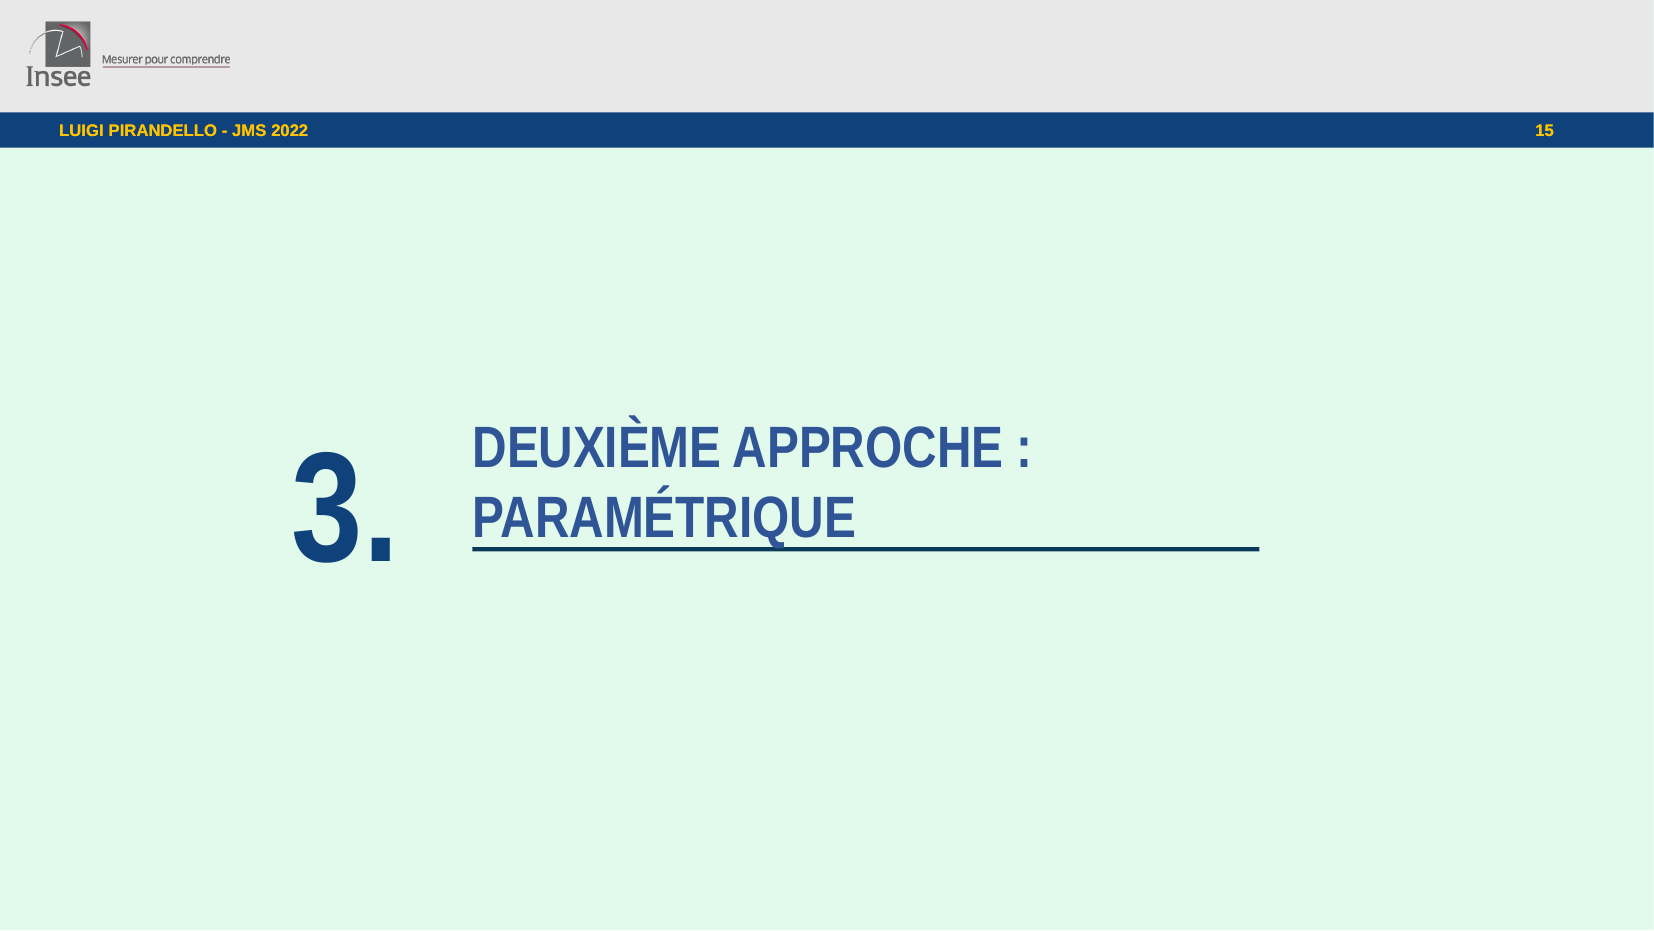

LUIGI PIRANDELLO - JMS 2022
LUIGI PIRANDELLO - JMS 2022
15
3.
# DEUXIèMe approche : paramétrique